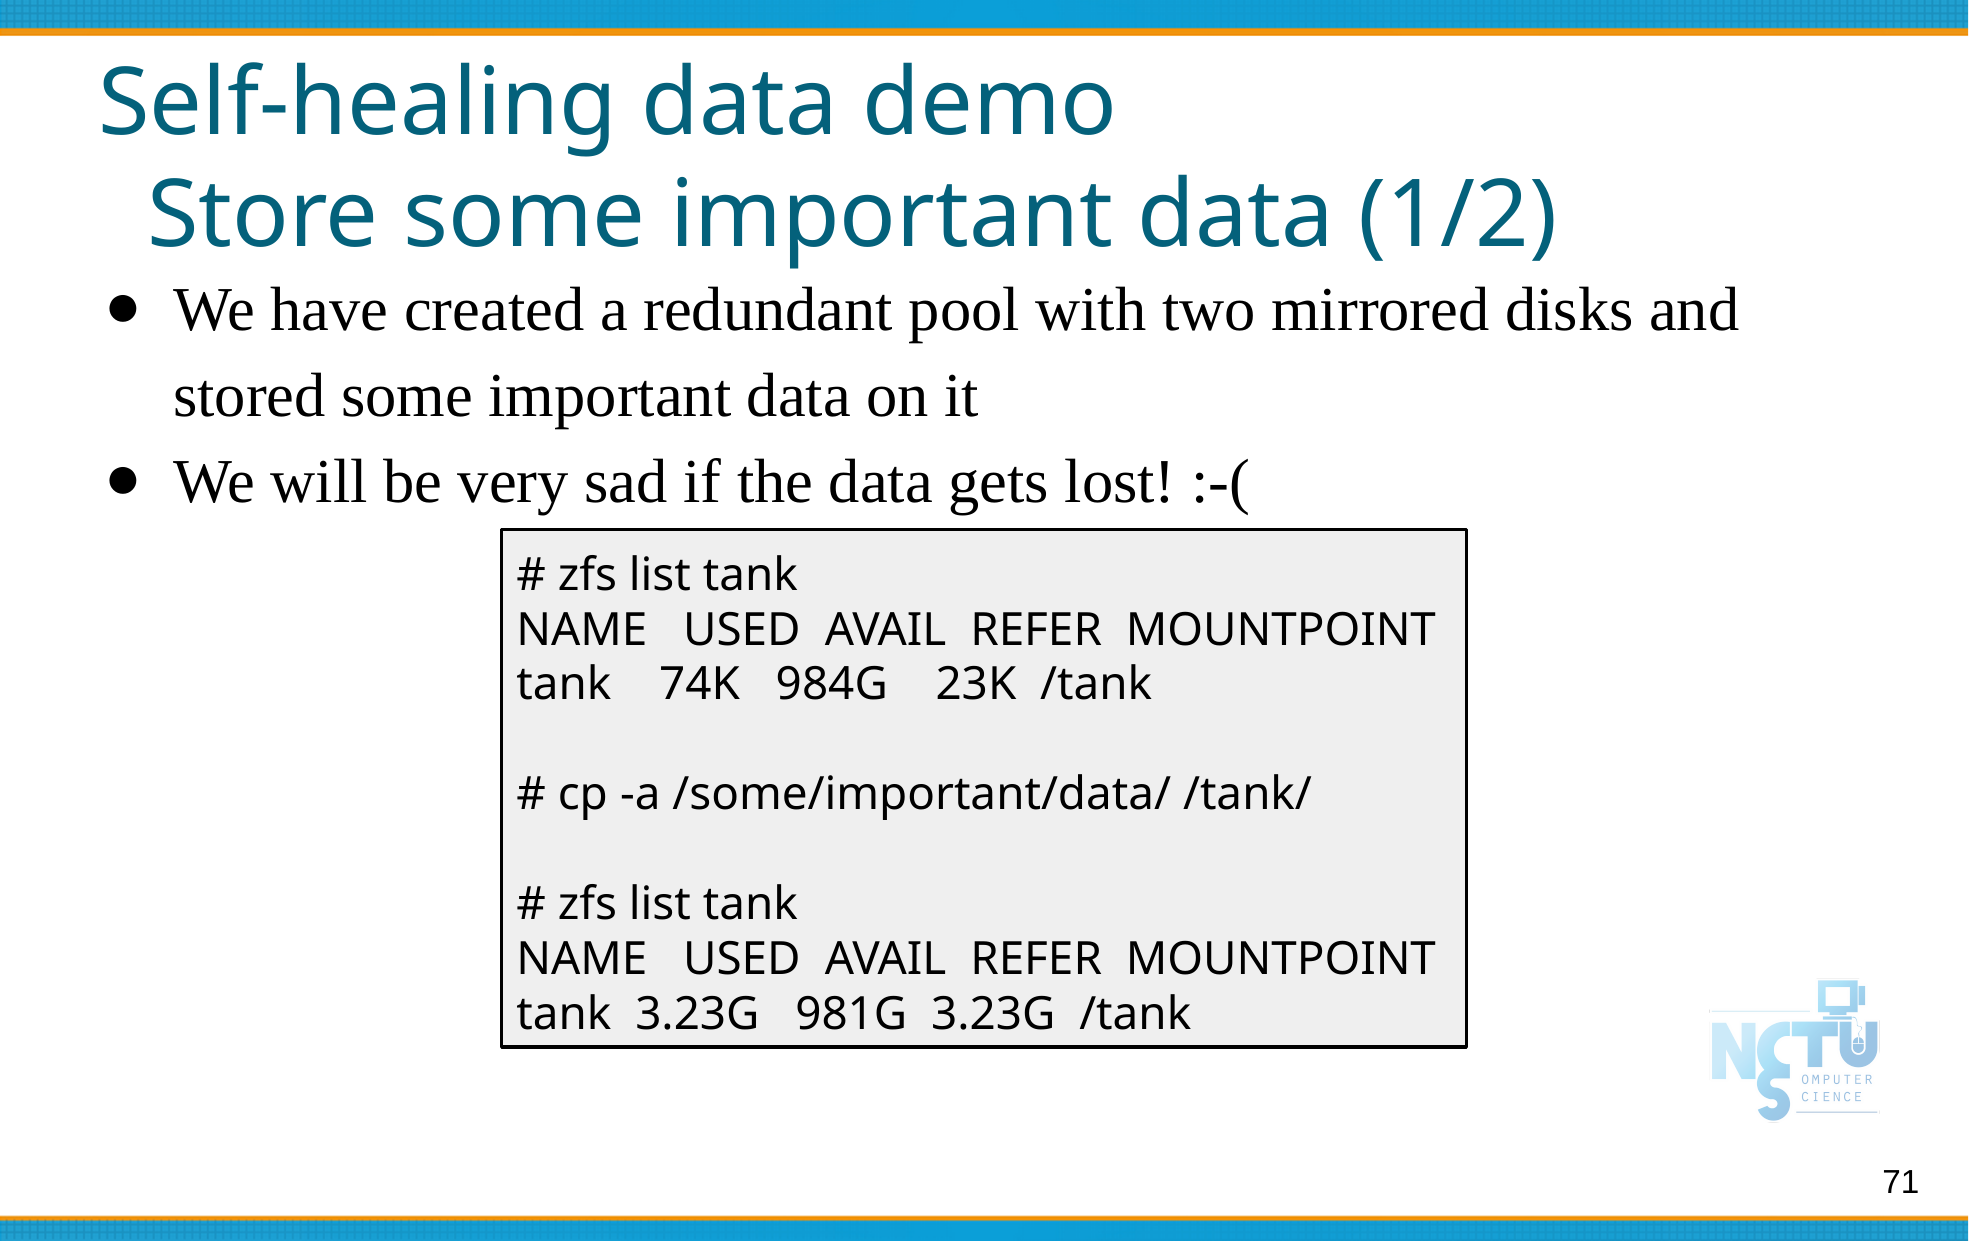

# Self-healing data demo Store some important data (1/2)
We have created a redundant pool with two mirrored disks and stored some important data on it
We will be very sad if the data gets lost! :-(
# zfs list tank
NAME USED AVAIL REFER MOUNTPOINT
tank 74K 984G 23K /tank
# cp -a /some/important/data/ /tank/
# zfs list tank
NAME USED AVAIL REFER MOUNTPOINT
tank 3.23G 981G 3.23G /tank